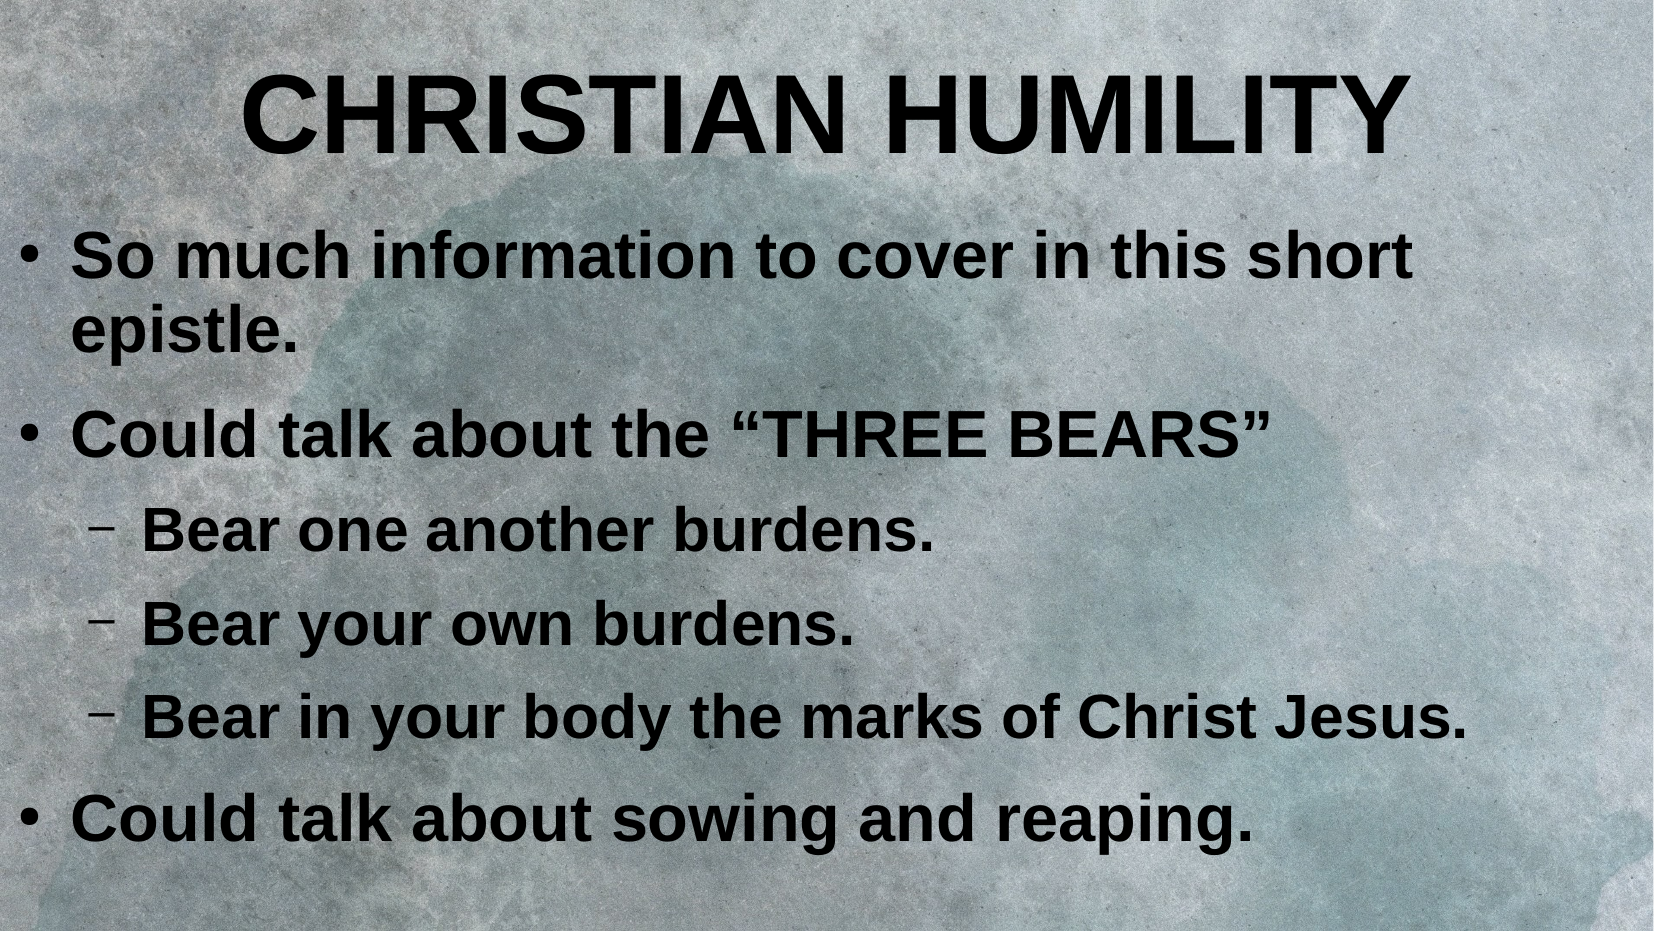

# CHRISTIAN HUMILITY
So much information to cover in this short epistle.
Could talk about the “THREE BEARS”
Bear one another burdens.
Bear your own burdens.
Bear in your body the marks of Christ Jesus.
Could talk about sowing and reaping.